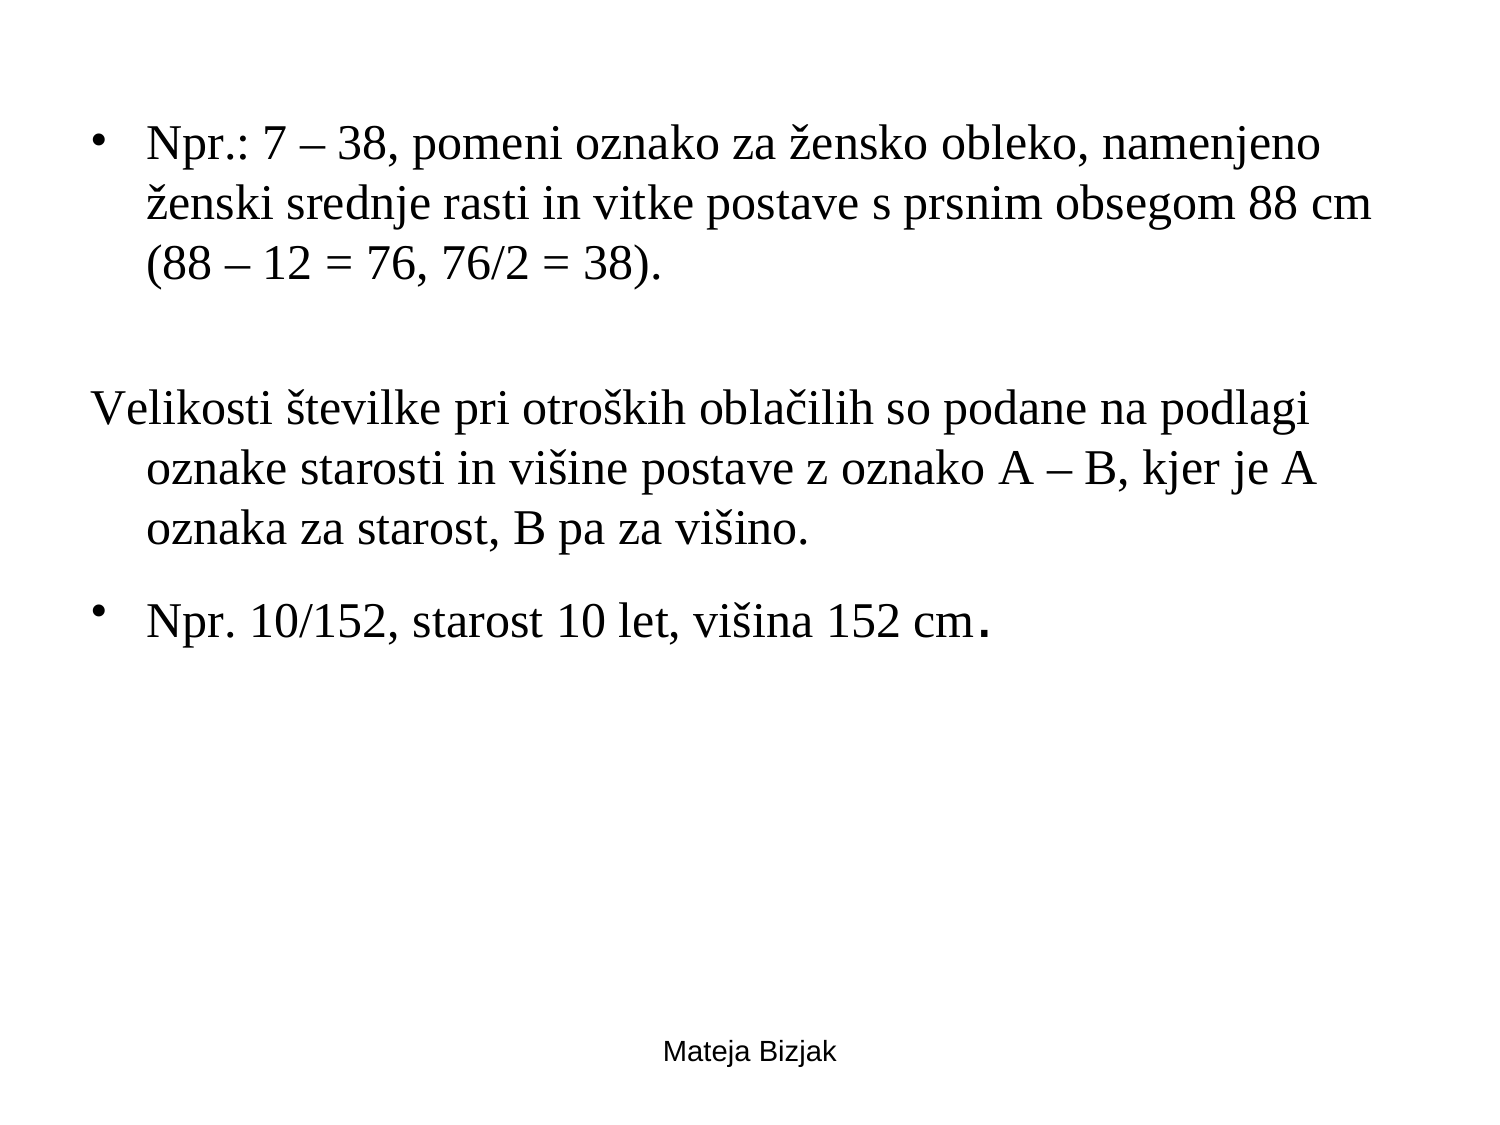

# Npr.: 7 – 38, pomeni oznako za žensko obleko, namenjeno ženski srednje rasti in vitke postave s prsnim obsegom 88 cm (88 – 12 = 76, 76/2 = 38).
Velikosti številke pri otroških oblačilih so podane na podlagi oznake starosti in višine postave z oznako A – B, kjer je A oznaka za starost, B pa za višino.
Npr. 10/152, starost 10 let, višina 152 cm.
Mateja Bizjak